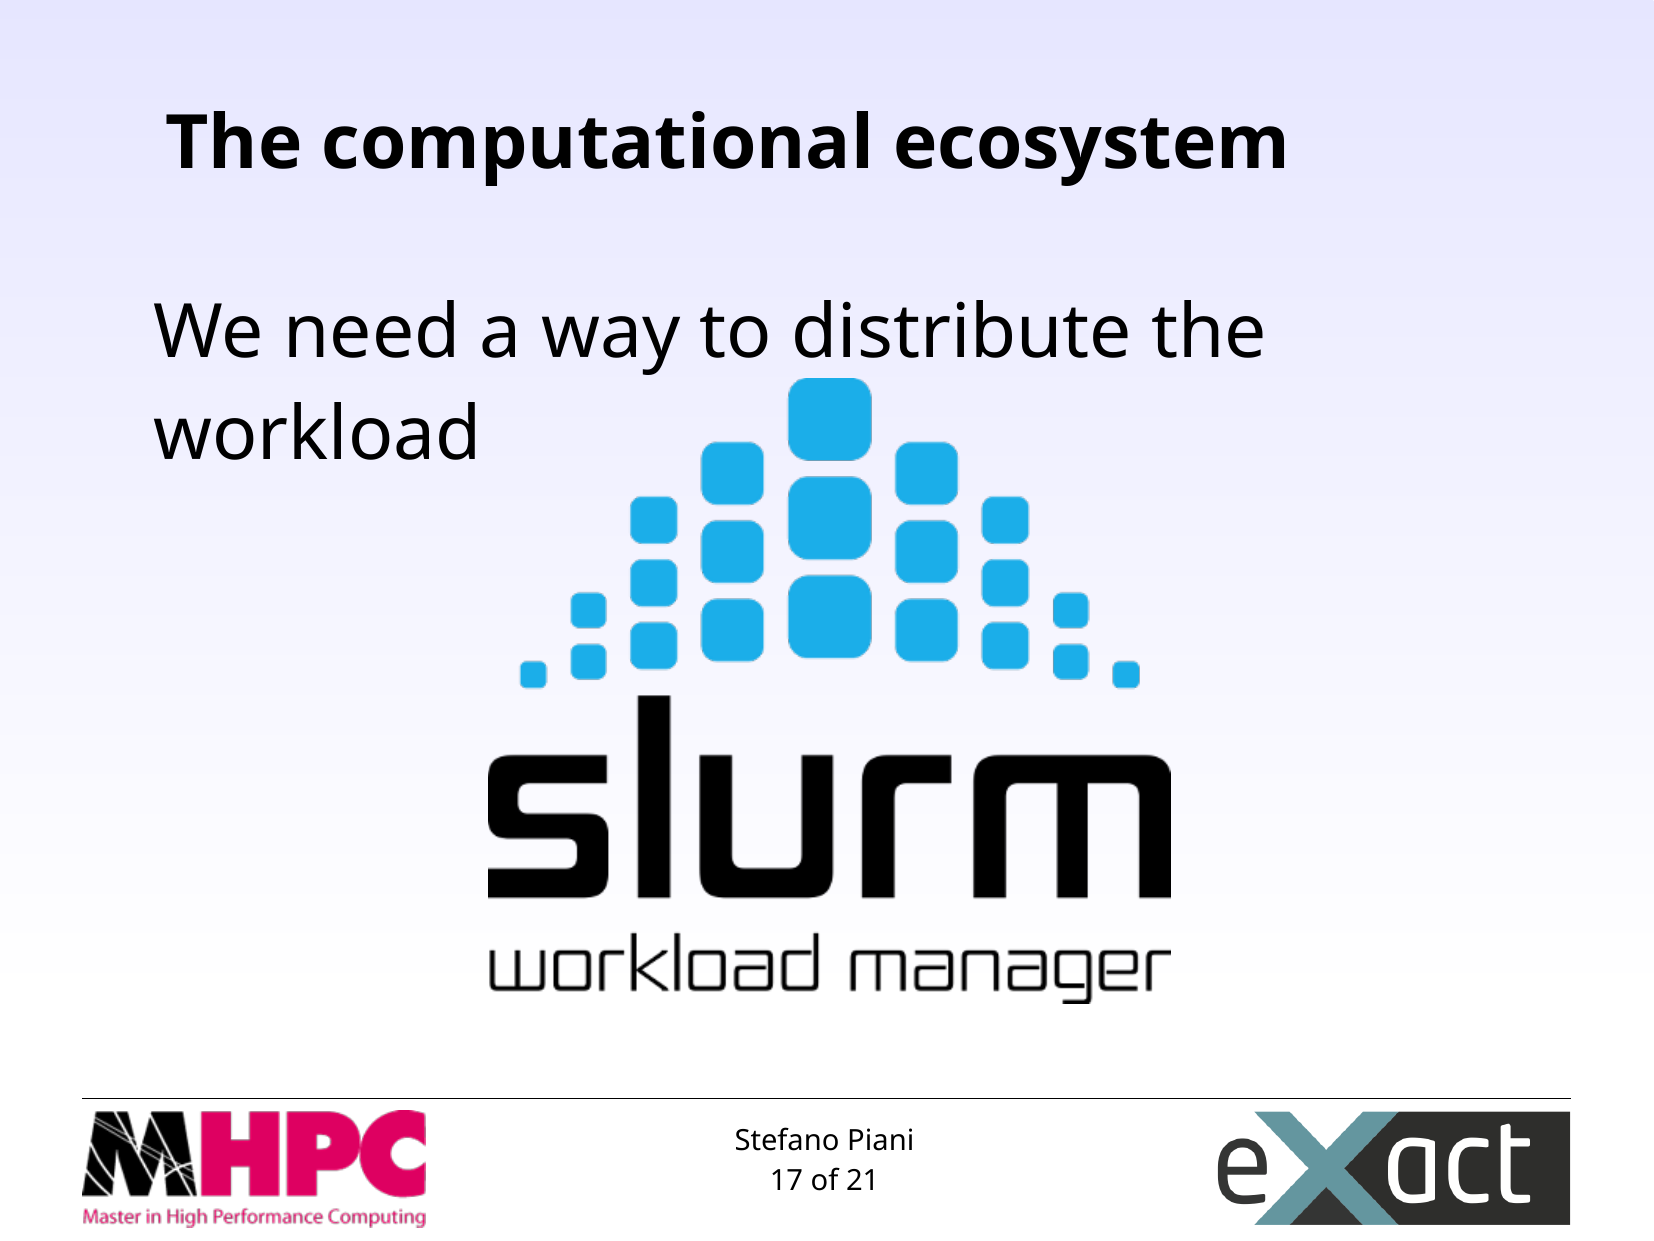

# The computational ecosystem
We need a way to distribute the workload
17